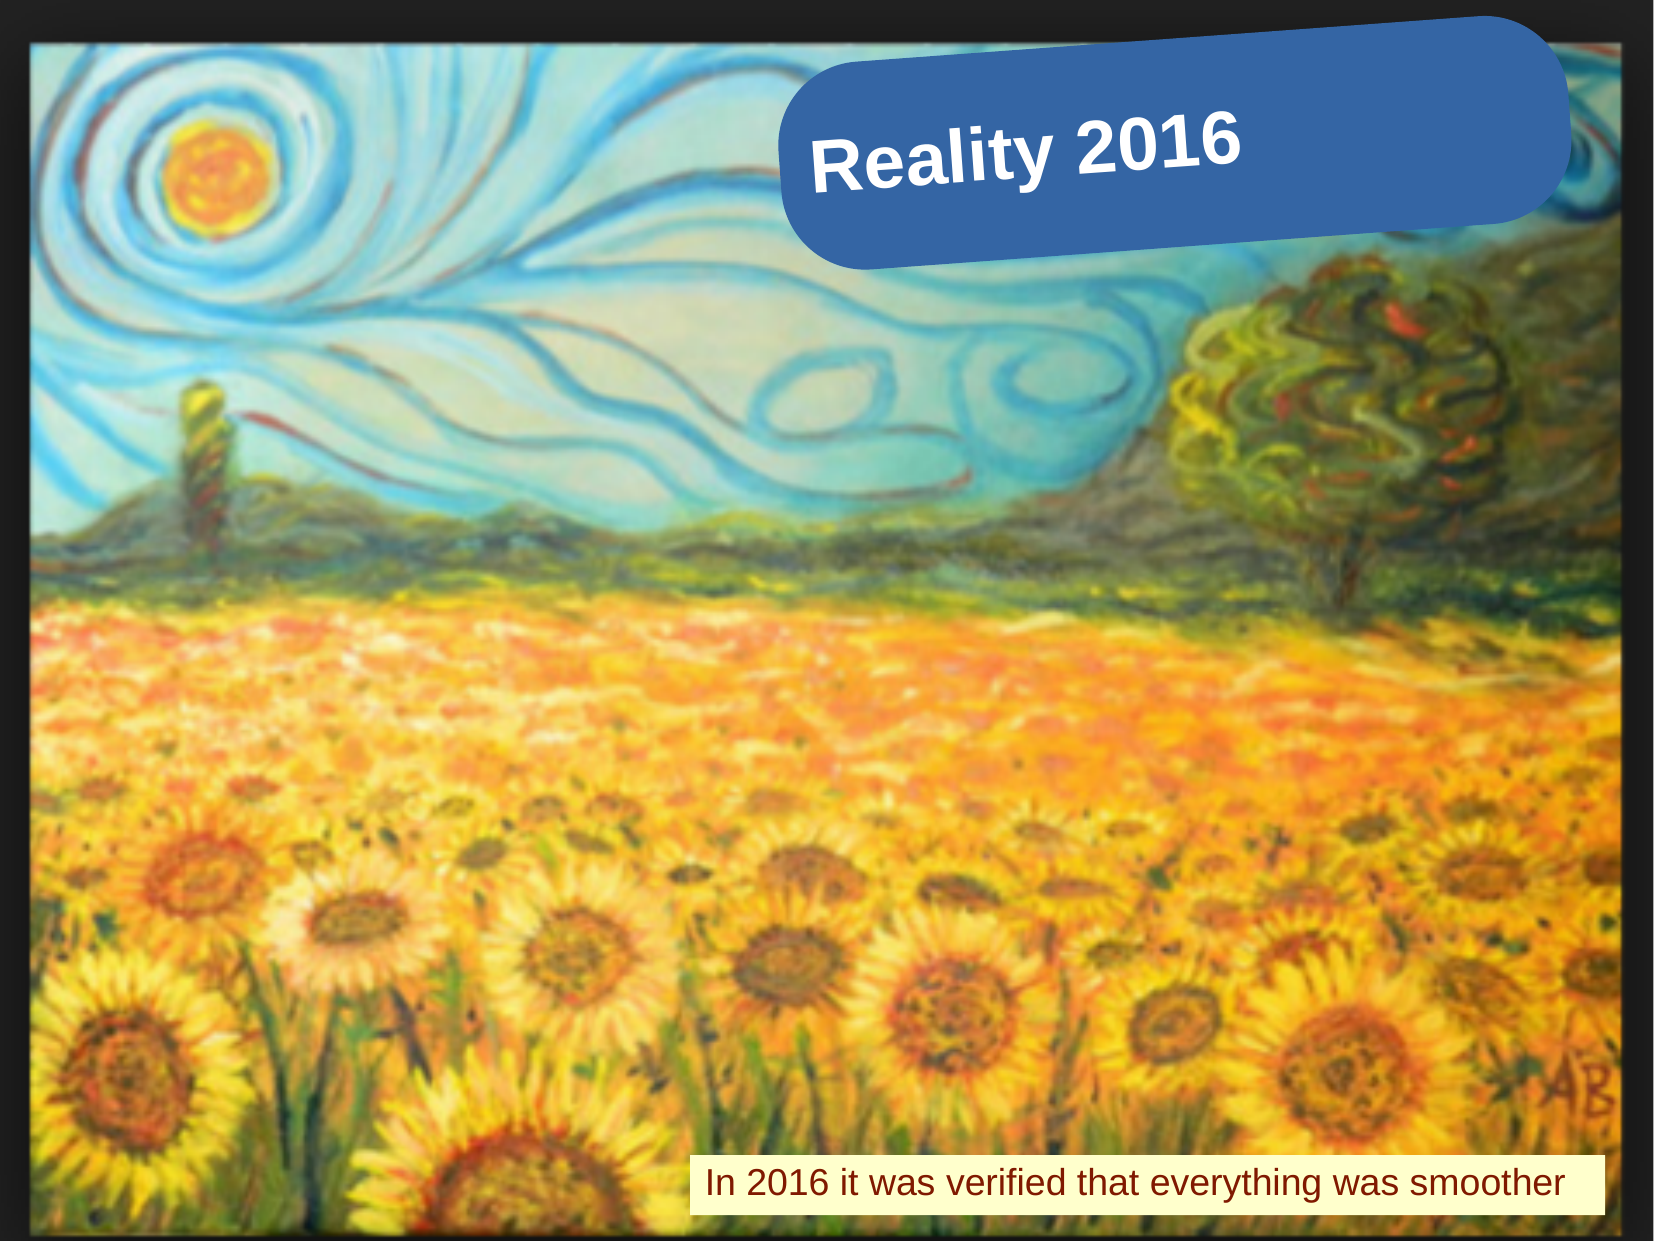

Reality 2016
In 2016 it was verified that everything was smoother